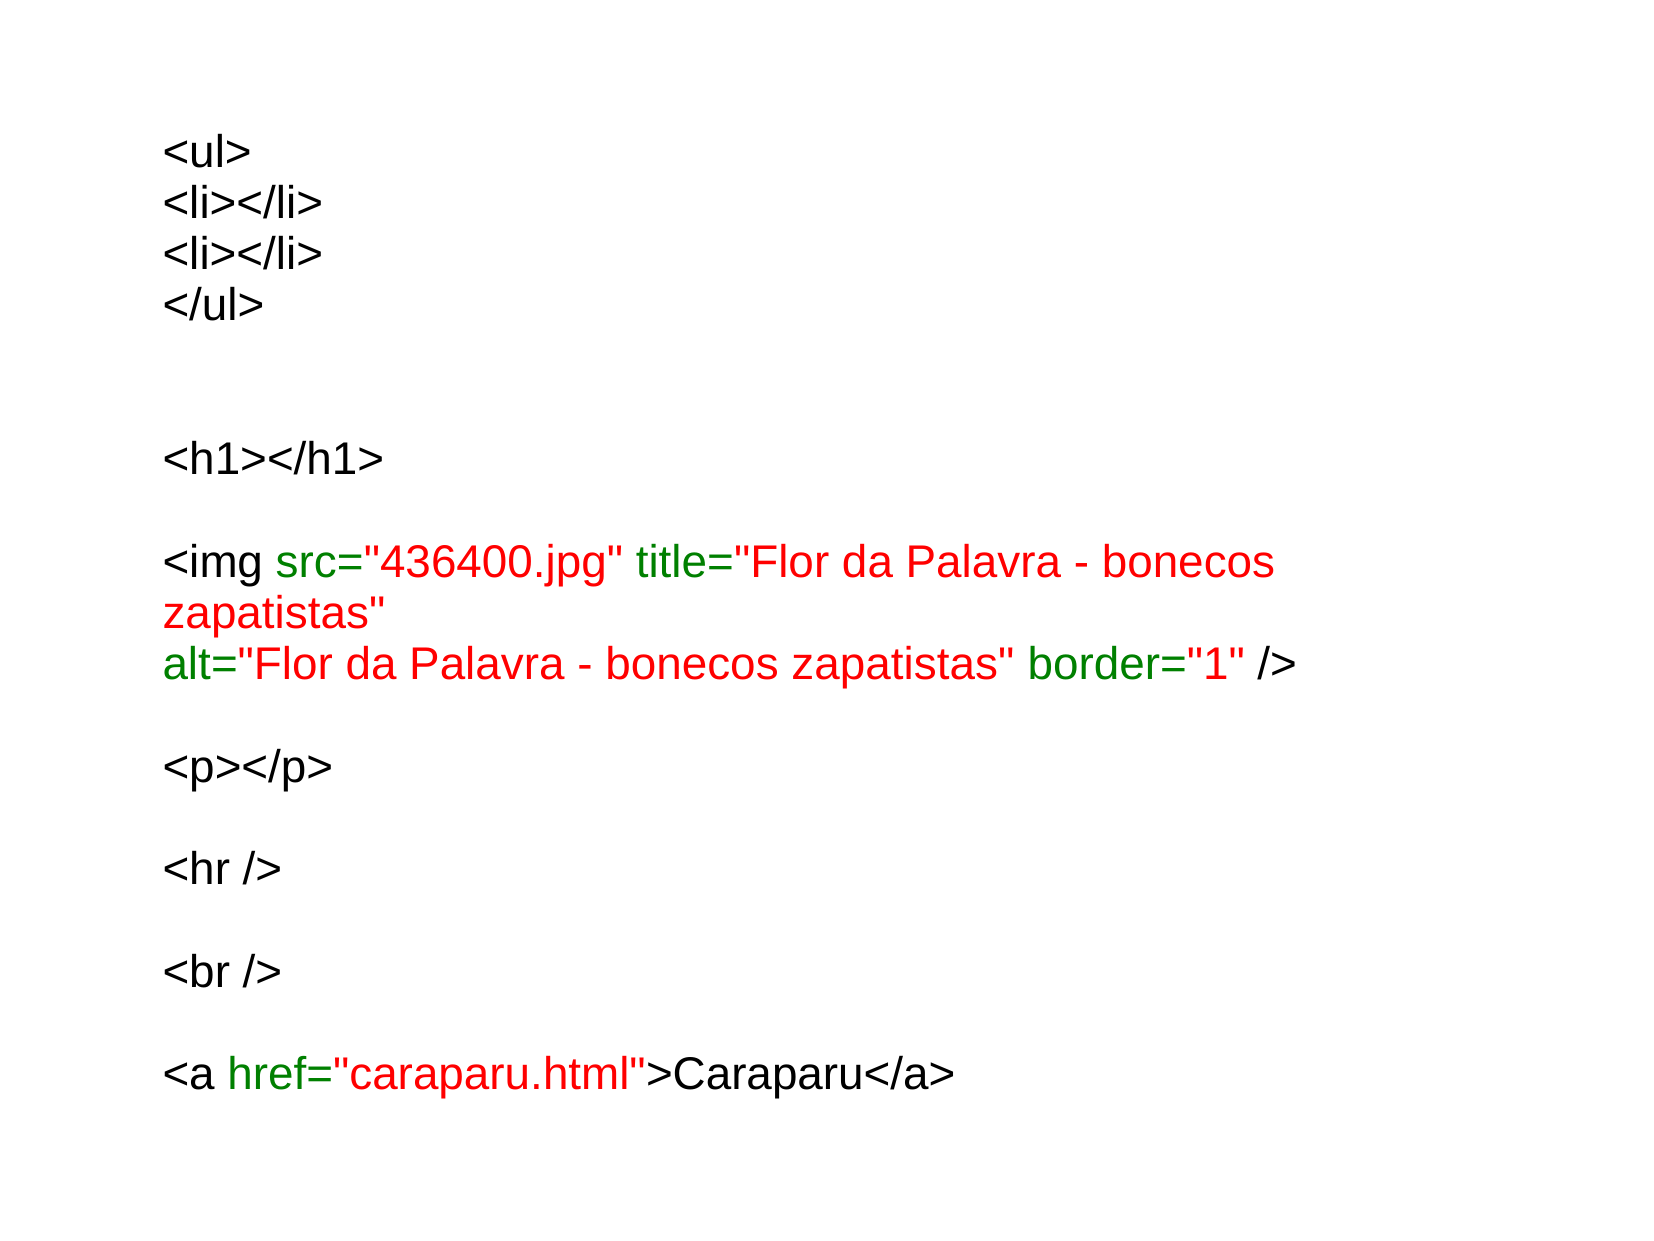

<ul>
<li></li>
<li></li>
</ul>
<h1></h1>
<img src="436400.jpg" title="Flor da Palavra - bonecos zapatistas"
alt="Flor da Palavra - bonecos zapatistas" border="1" />
<p></p>
<hr />
<br />
<a href="caraparu.html">Caraparu</a>